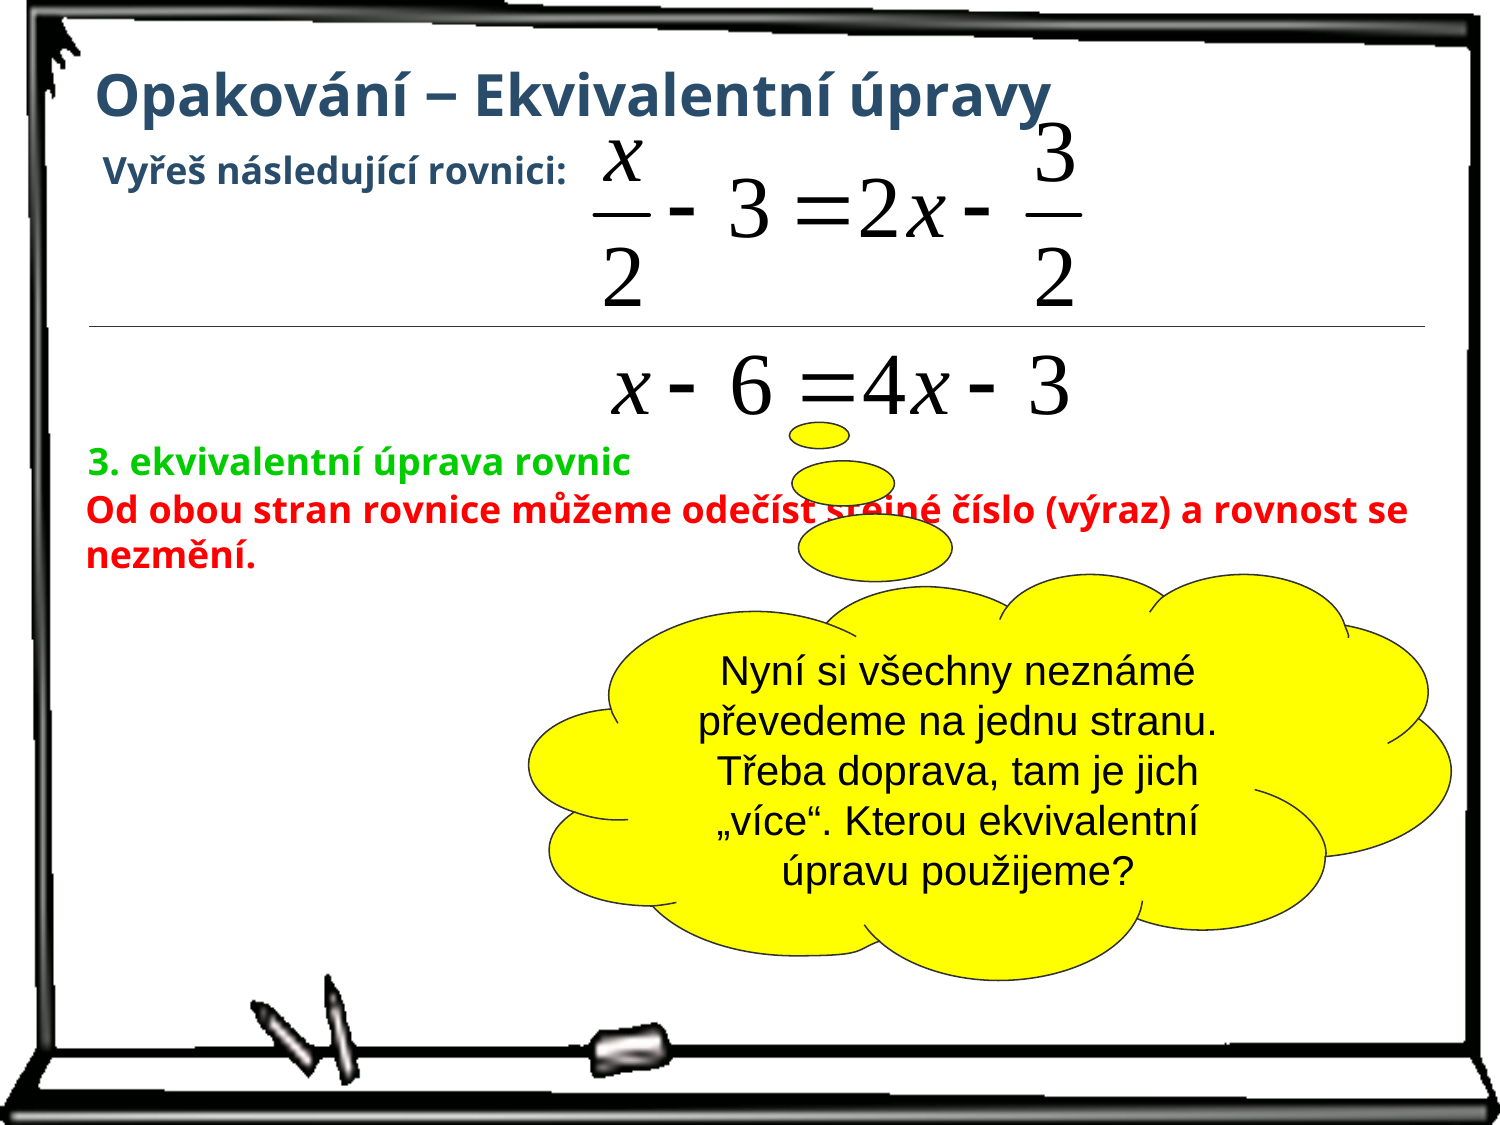

Opakování − Ekvivalentní úpravy
Vyřeš následující rovnici:
3. ekvivalentní úprava rovnic
Od obou stran rovnice můžeme odečíst stejné číslo (výraz) a rovnost se nezmění.
Nyní si všechny neznámé převedeme na jednu stranu. Třeba doprava, tam je jich „více“. Kterou ekvivalentní úpravu použijeme?